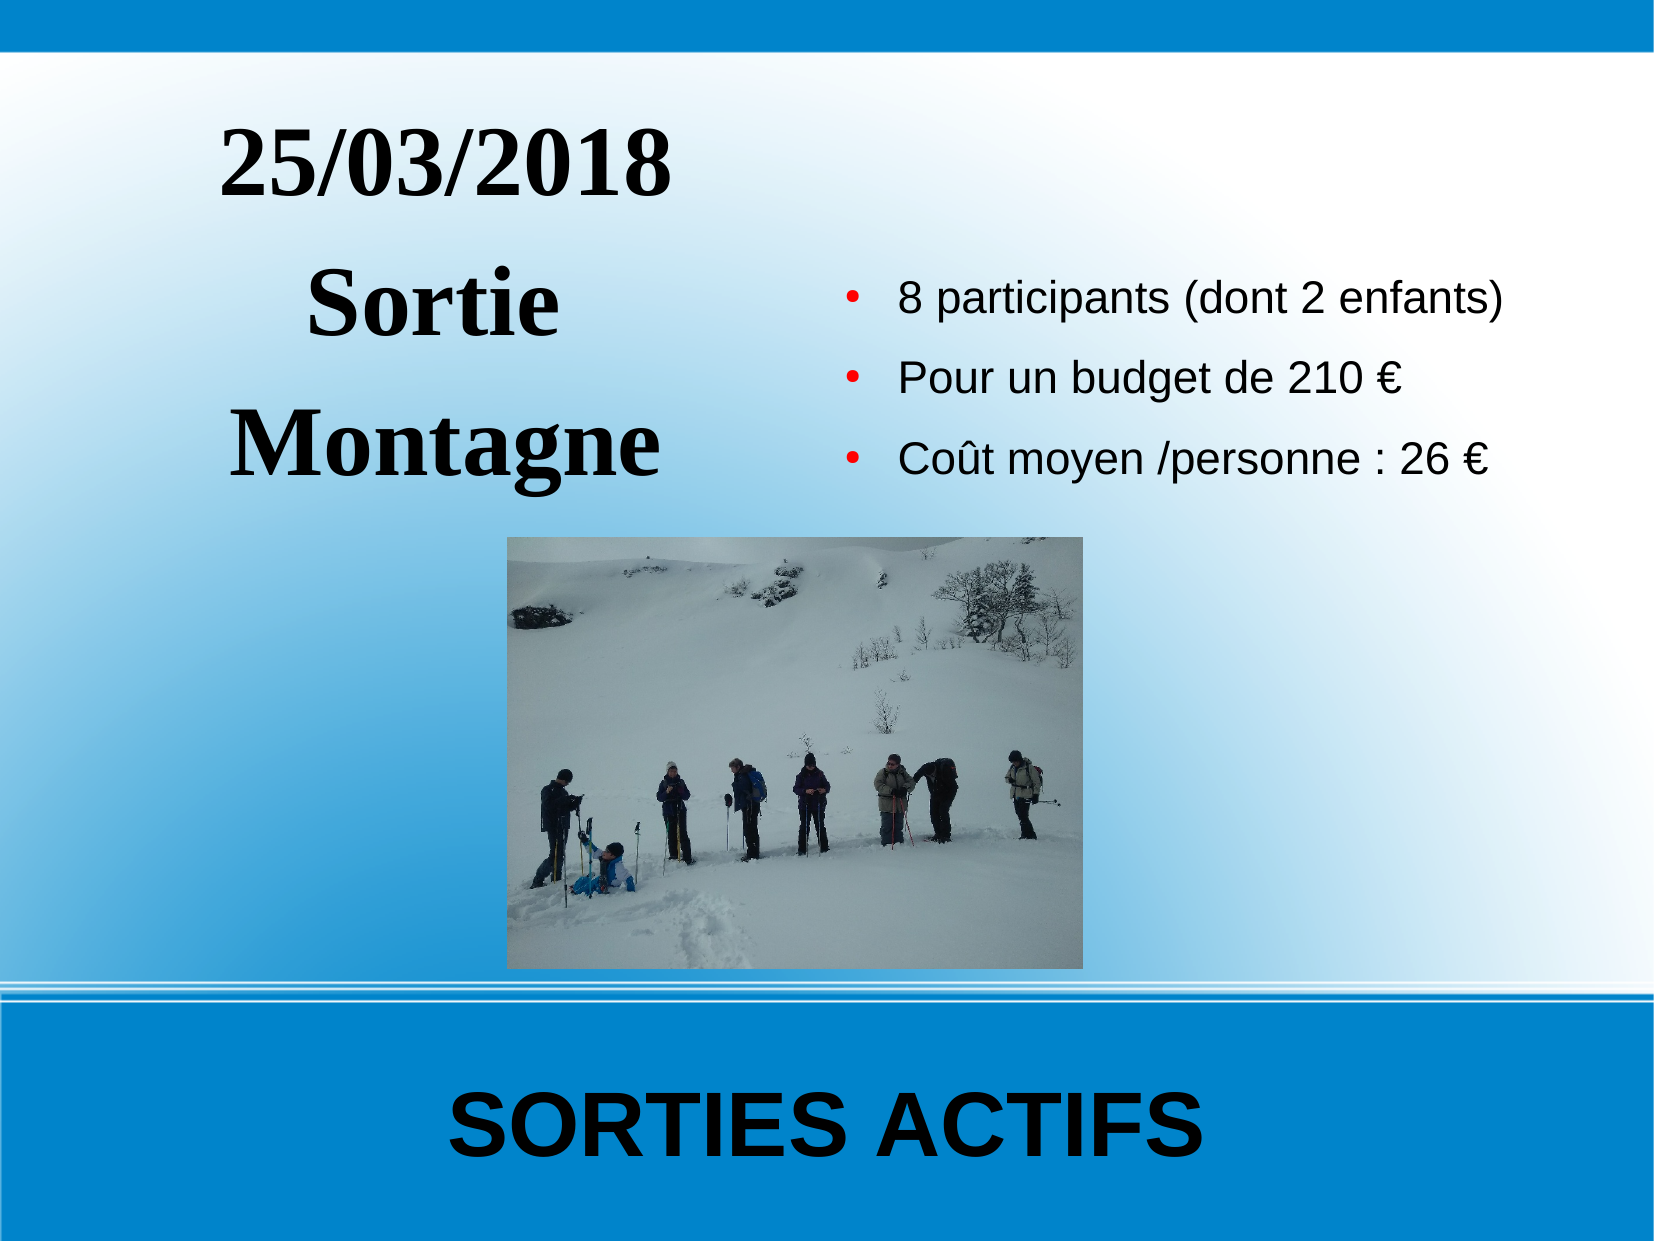

25/03/2018
Sortie
Montagne
8 participants (dont 2 enfants)
Pour un budget de 210 €
Coût moyen /personne : 26 €
# SORTIES ACTIFS